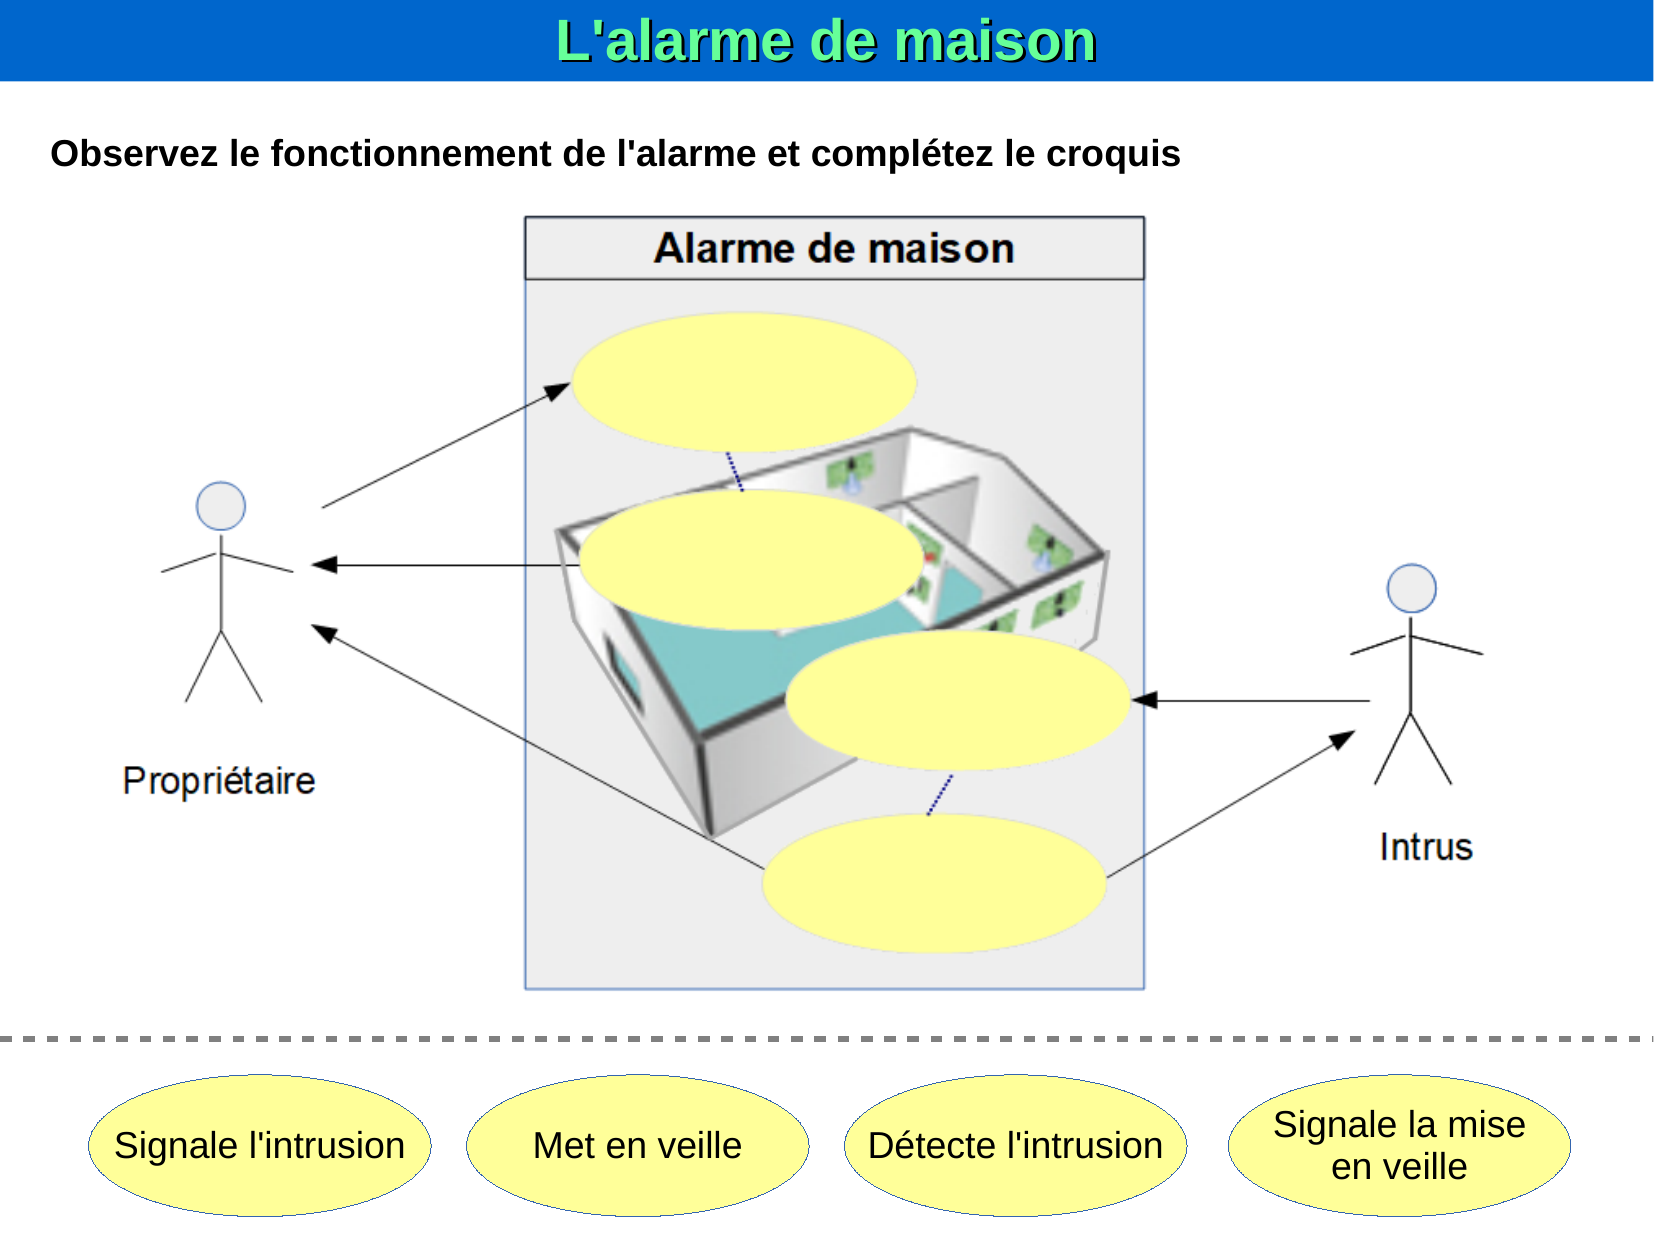

L'alarme de maison
Observez le fonctionnement de l'alarme et complétez le croquis
Signale l'intrusion
Met en veille
Détecte l'intrusion
Signale la mise
en veille